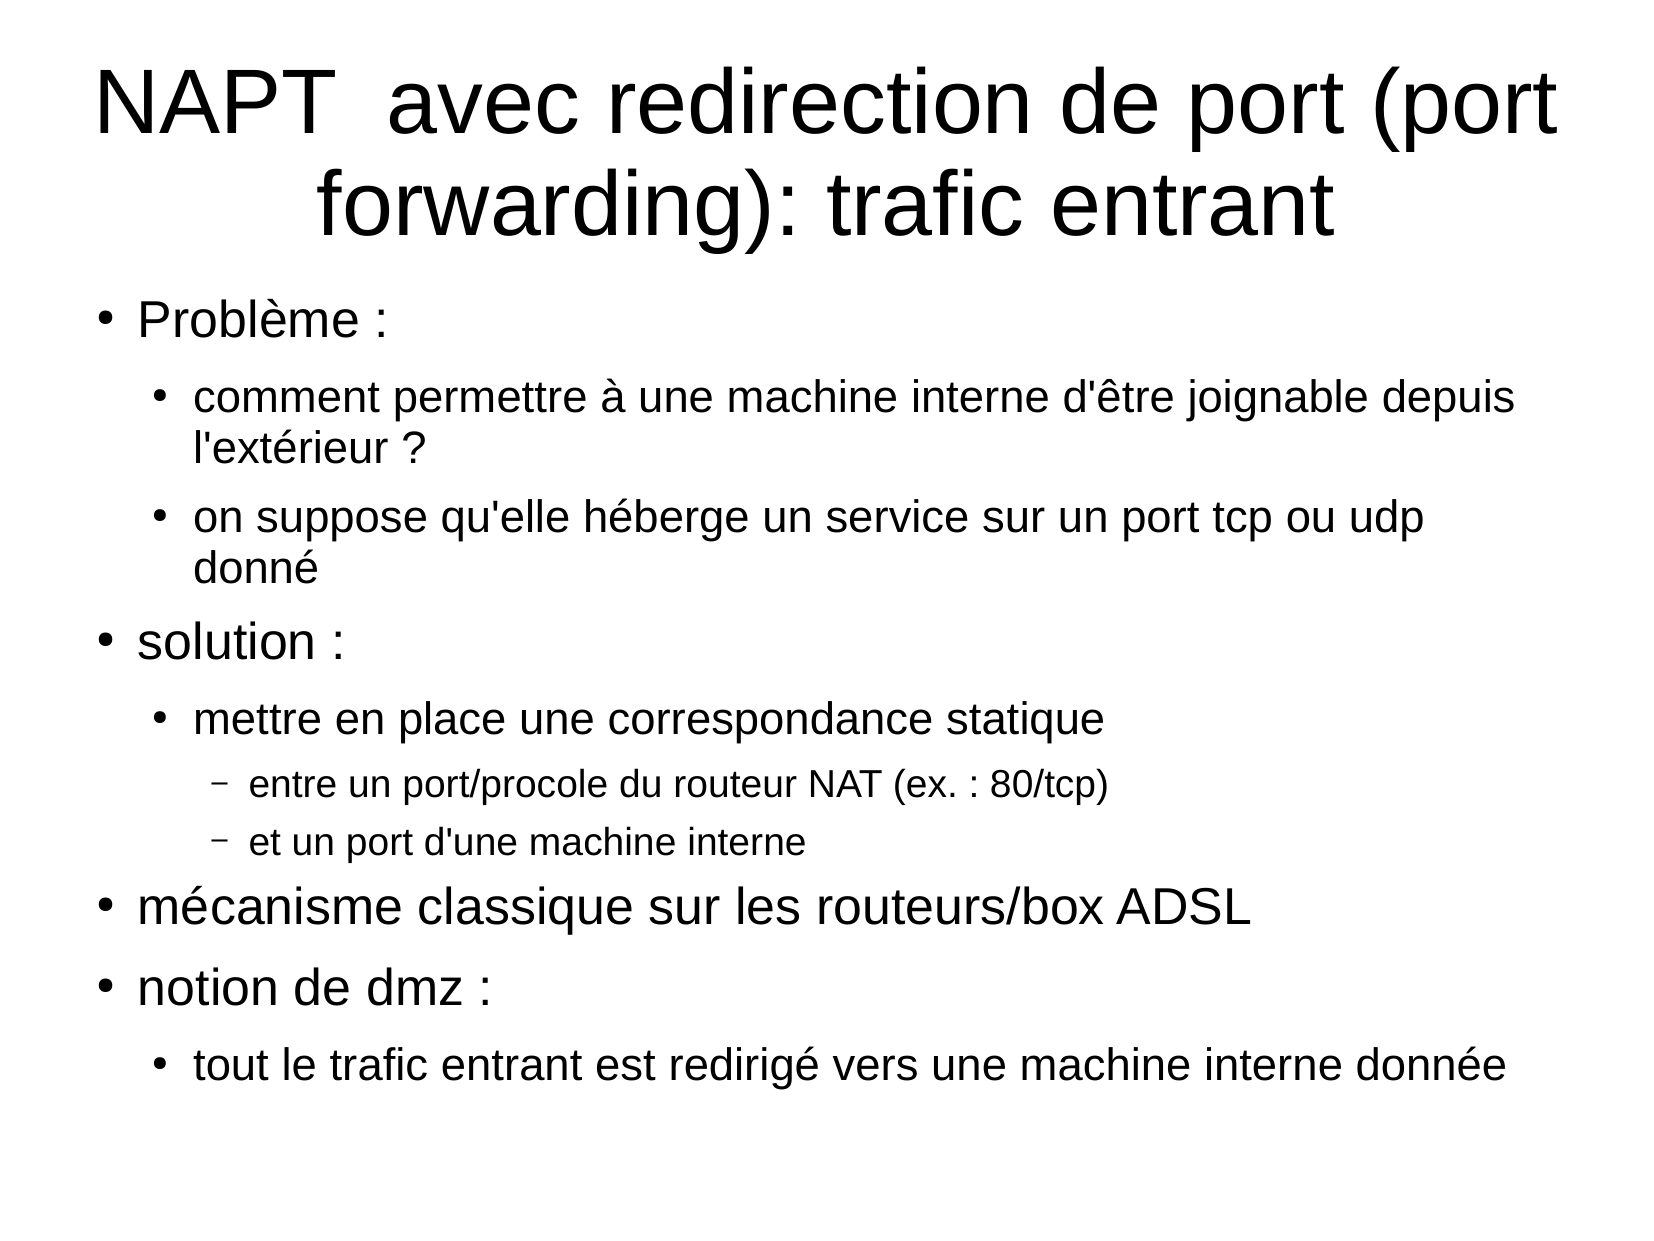

# NAPT avec redirection de port (port forwarding): trafic entrant
Problème :
comment permettre à une machine interne d'être joignable depuis l'extérieur ?
on suppose qu'elle héberge un service sur un port tcp ou udp donné
solution :
mettre en place une correspondance statique
entre un port/procole du routeur NAT (ex. : 80/tcp)
et un port d'une machine interne
mécanisme classique sur les routeurs/box ADSL
notion de dmz :
tout le trafic entrant est redirigé vers une machine interne donnée